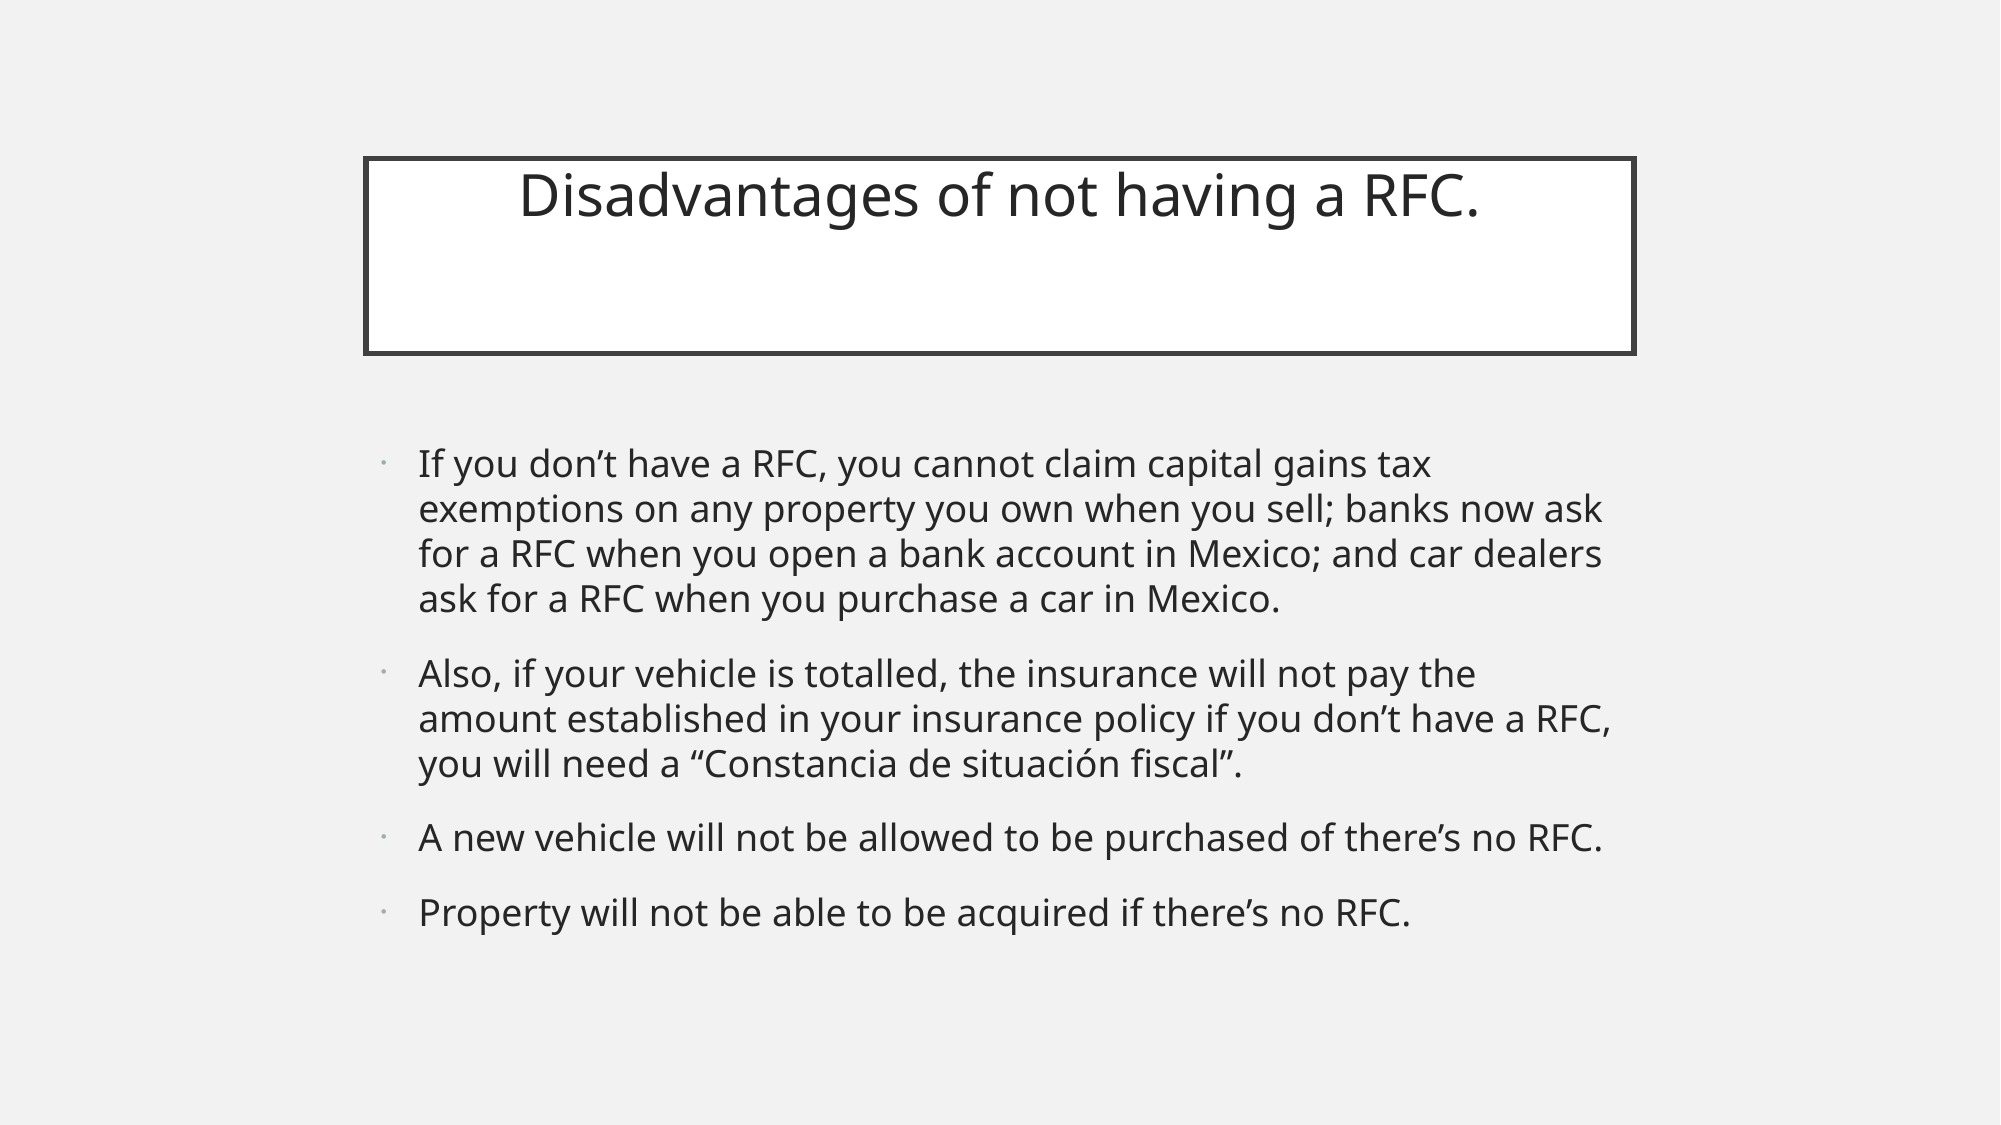

# Disadvantages of not having a RFC.
If you don’t have a RFC, you cannot claim capital gains tax exemptions on any property you own when you sell; banks now ask for a RFC when you open a bank account in Mexico; and car dealers ask for a RFC when you purchase a car in Mexico.
Also, if your vehicle is totalled, the insurance will not pay the amount established in your insurance policy if you don’t have a RFC, you will need a “Constancia de situación fiscal”.
A new vehicle will not be allowed to be purchased of there’s no RFC.
Property will not be able to be acquired if there’s no RFC.